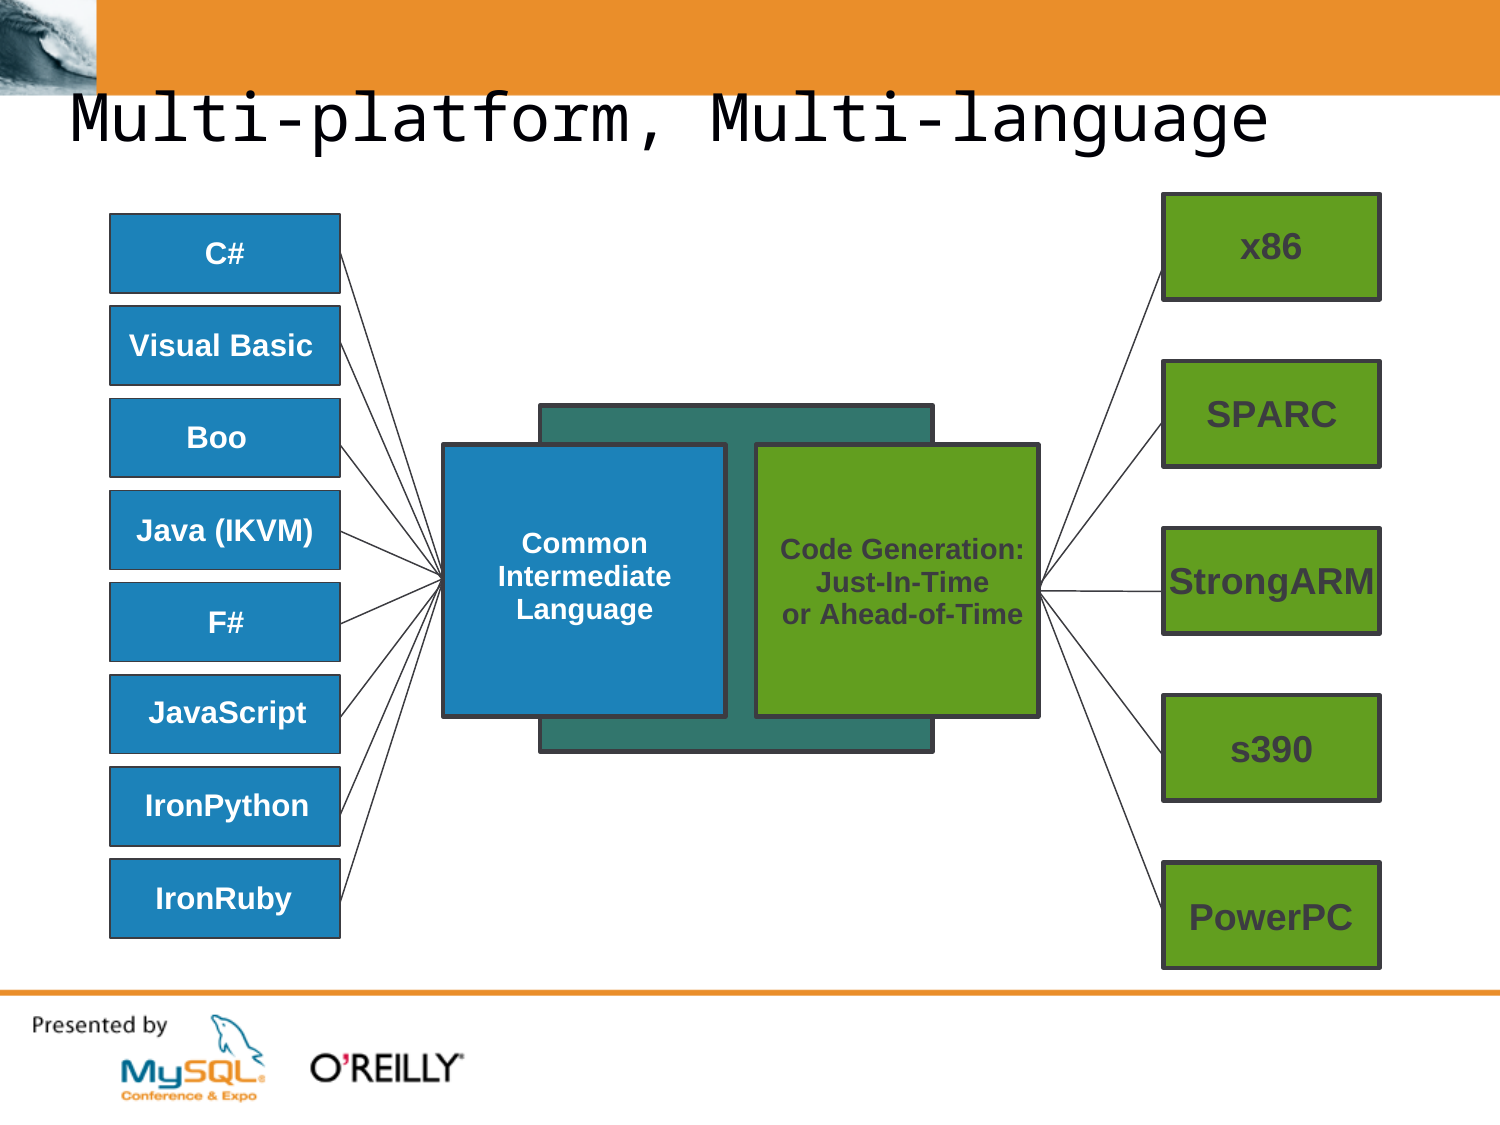

# Multi-platform, Multi-language
x86
C#
Visual Basic
SPARC
Boo
 Java (IKVM)
Common
Intermediate
Language
Code Generation:
Just-In-Time
or Ahead-of-Time
StrongARM
 F#
 JavaScript
s390
 IronPython
 IronRuby
PowerPC